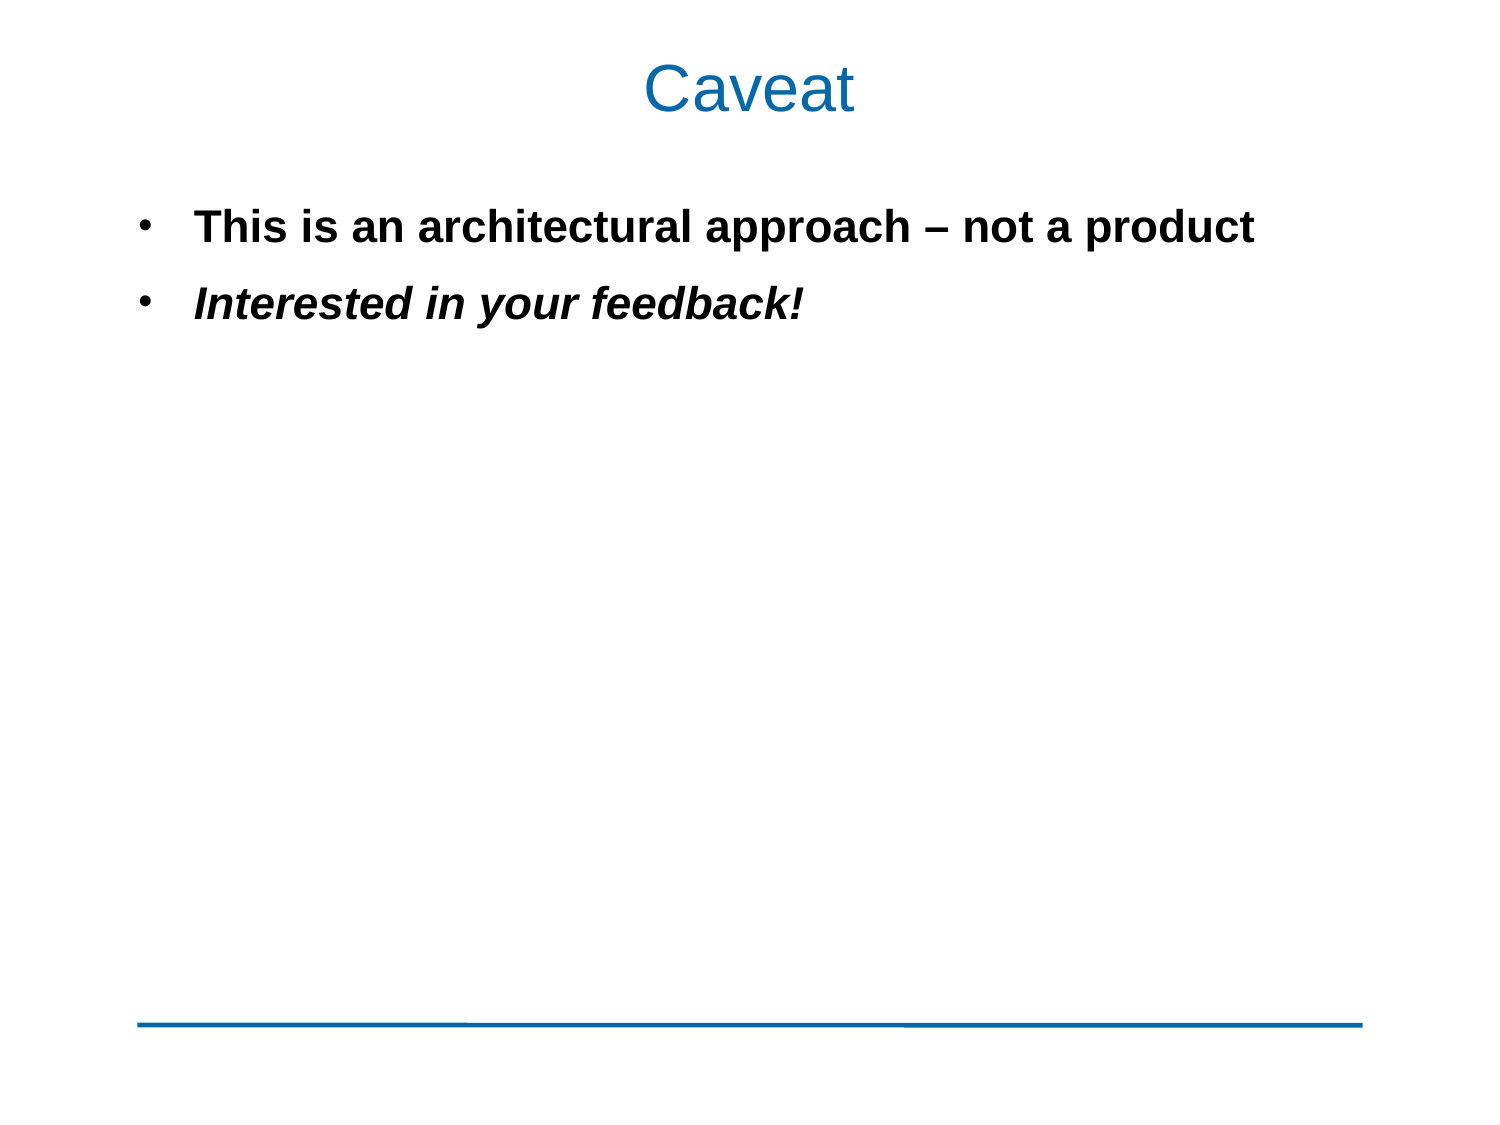

# Caveat
This is an architectural approach – not a product
Interested in your feedback!